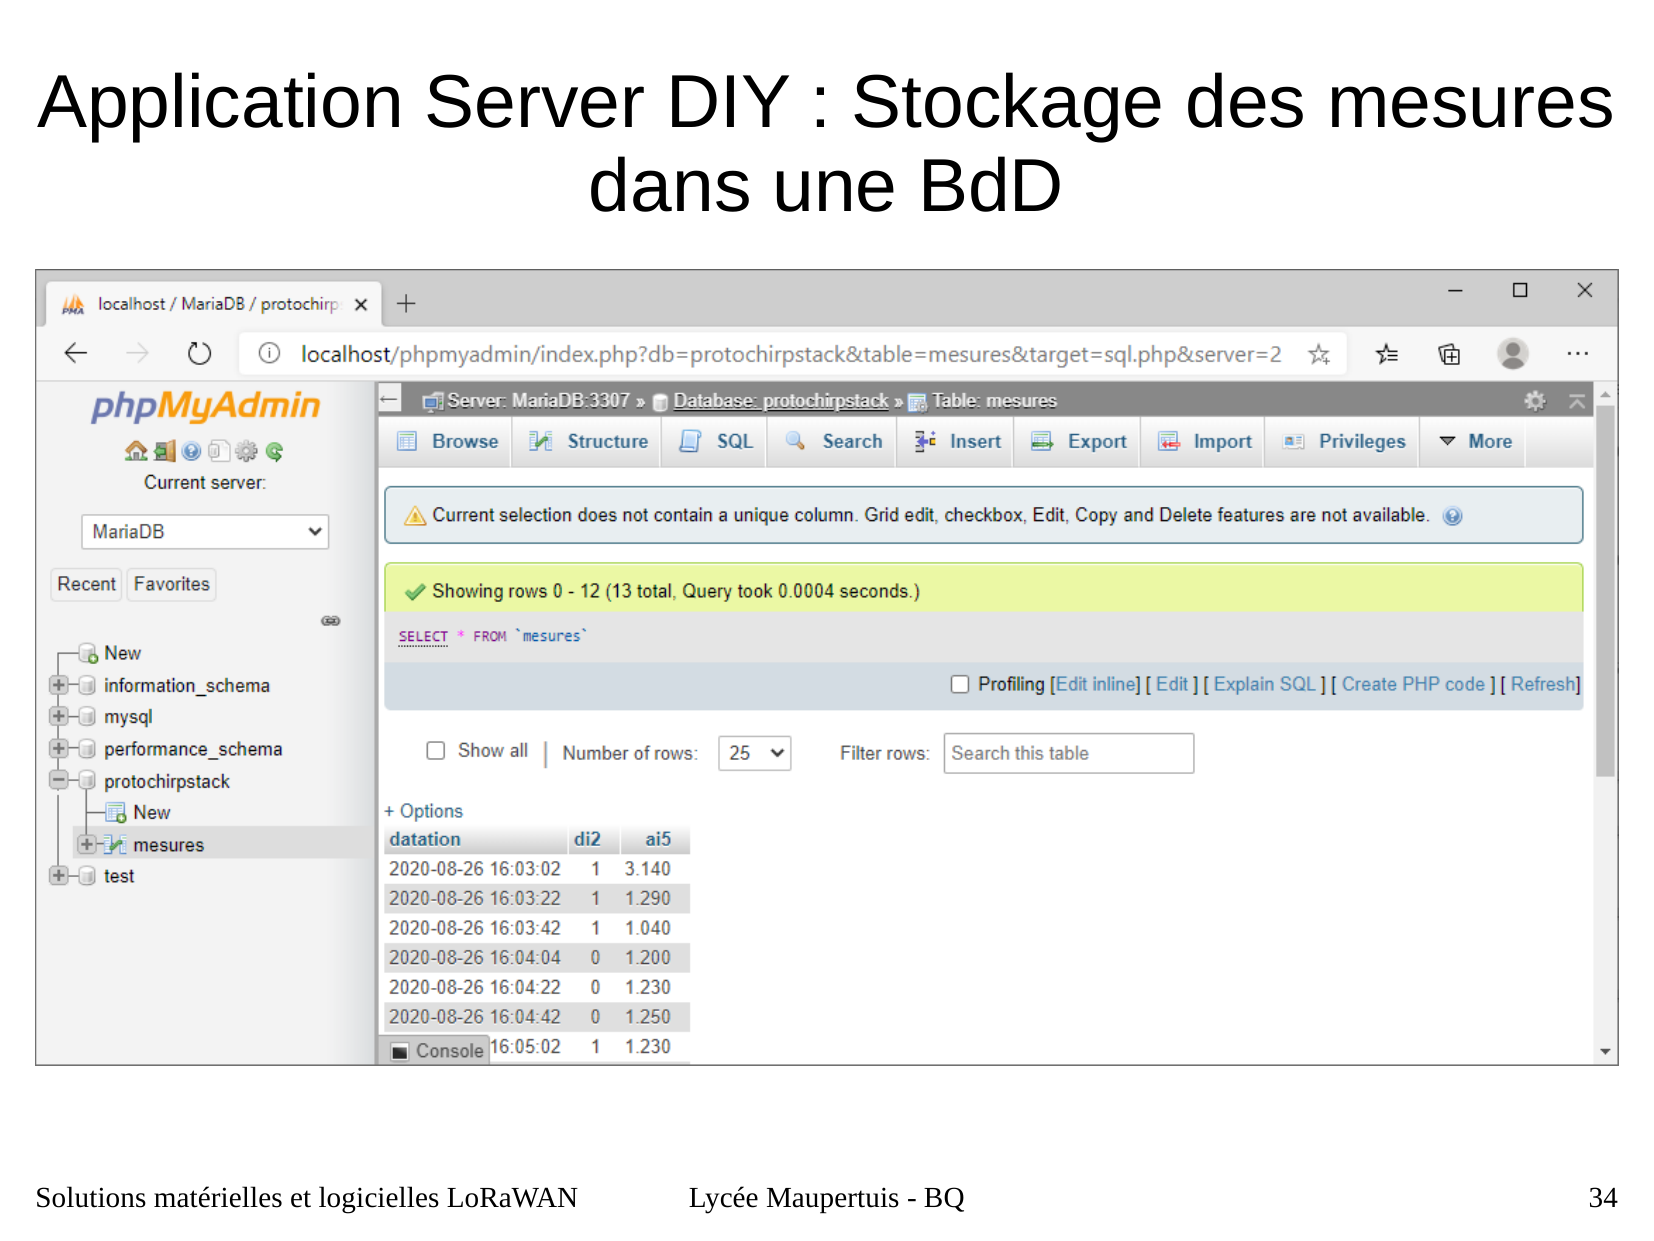

# Application Server DIY : Stockage des mesures dans une BdD
Solutions matérielles et logicielles LoRaWAN
Lycée Maupertuis - BQ
34